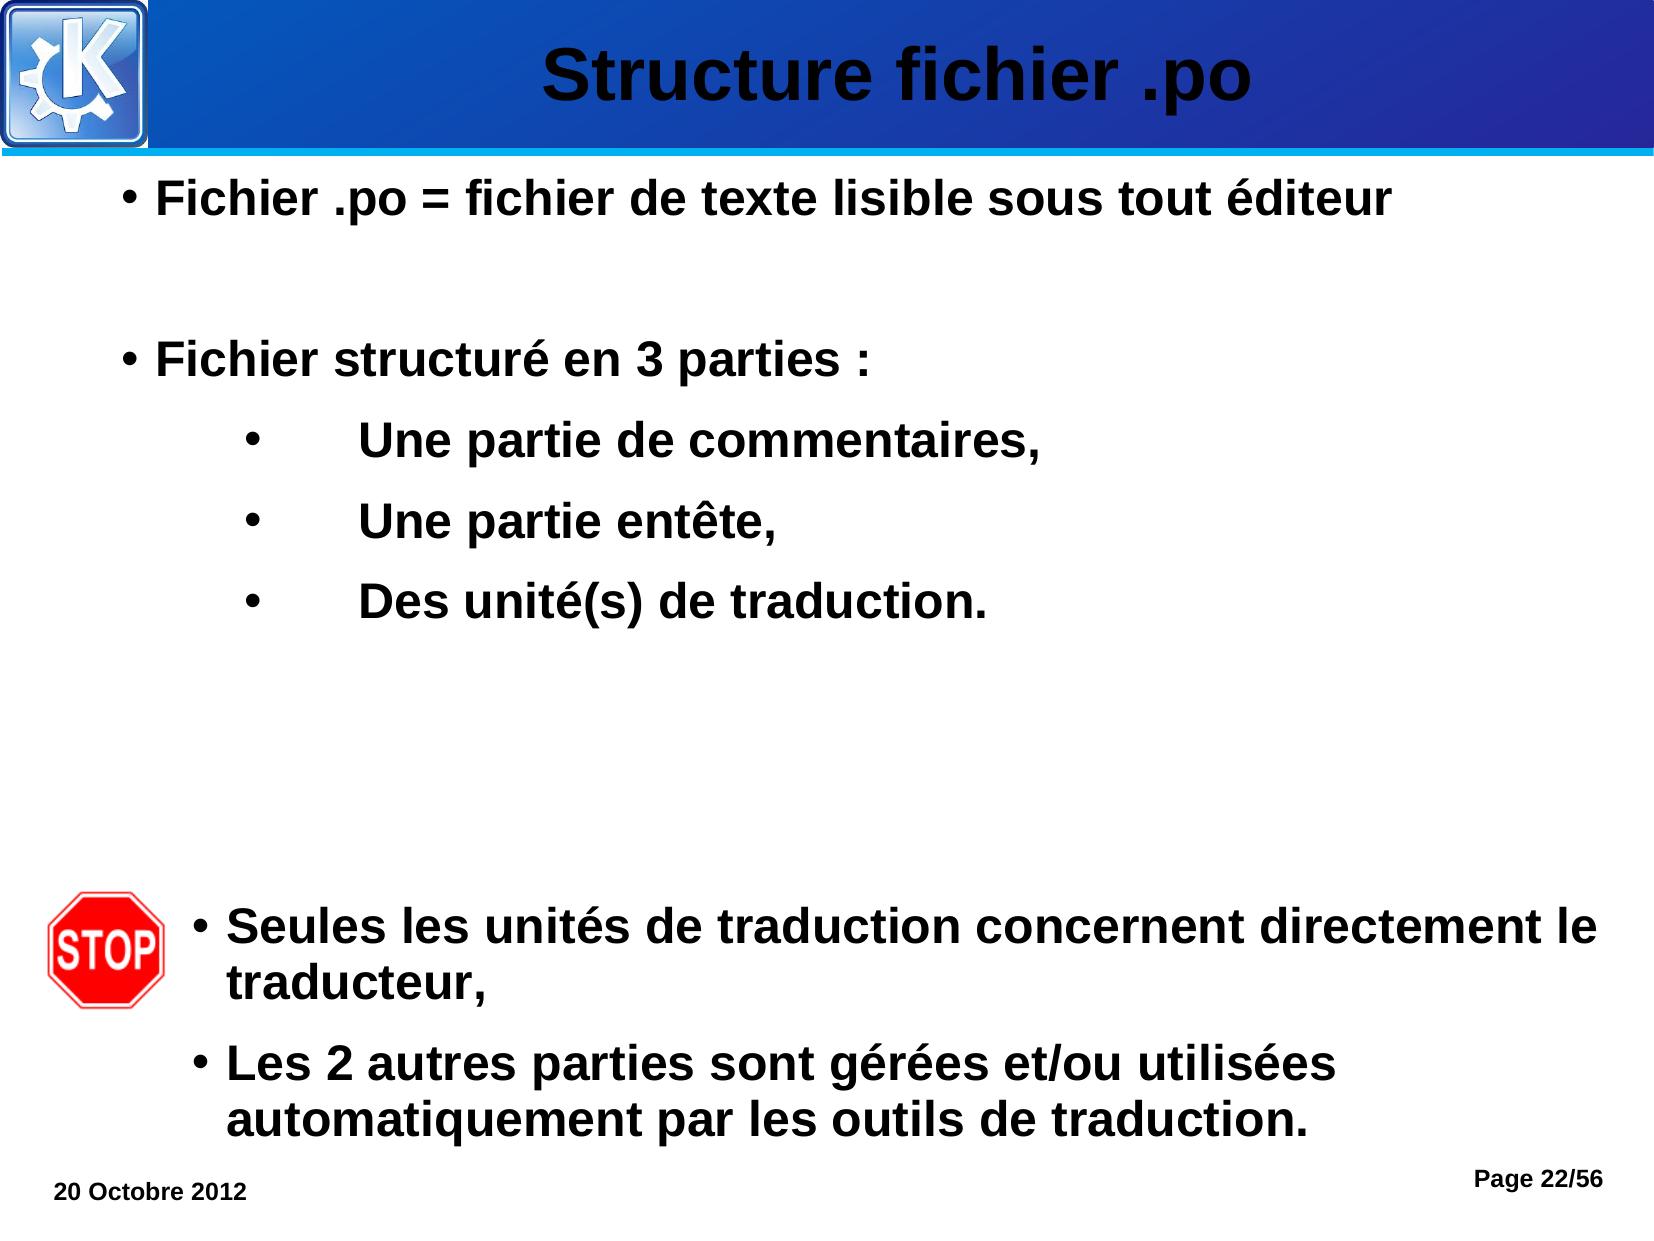

Structure fichier .po
Fichier .po = fichier de texte lisible sous tout éditeur
Fichier structuré en 3 parties :
Une partie de commentaires,
Une partie entête,
Des unité(s) de traduction.
Seules les unités de traduction concernent directement le traducteur,
Les 2 autres parties sont gérées et/ou utilisées automatiquement par les outils de traduction.